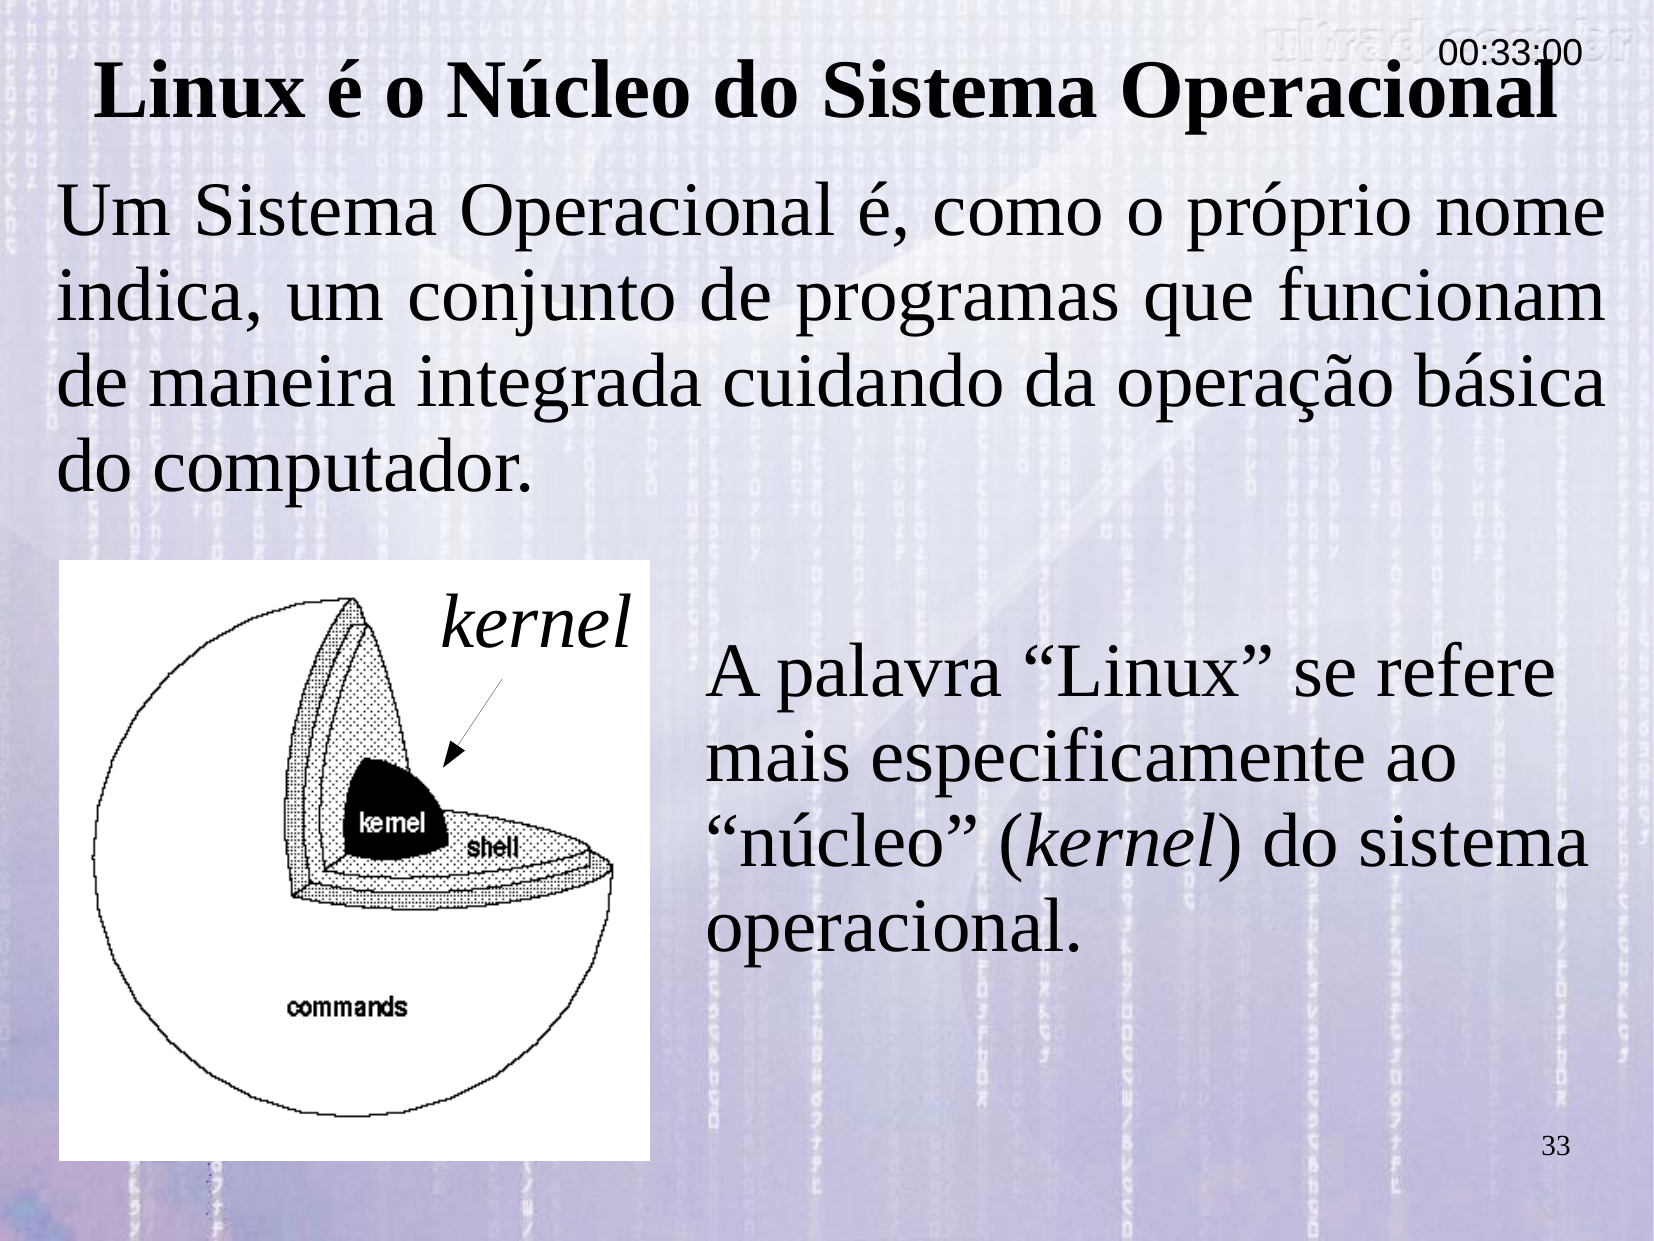

02:51:29
Linux é o Núcleo do Sistema Operacional
Um Sistema Operacional é, como o próprio nome indica, um conjunto de programas que funcionam de maneira integrada cuidando da operação básica do computador.
kernel
A palavra “Linux” se refere mais especificamente ao “núcleo” (kernel) do sistema operacional.
33